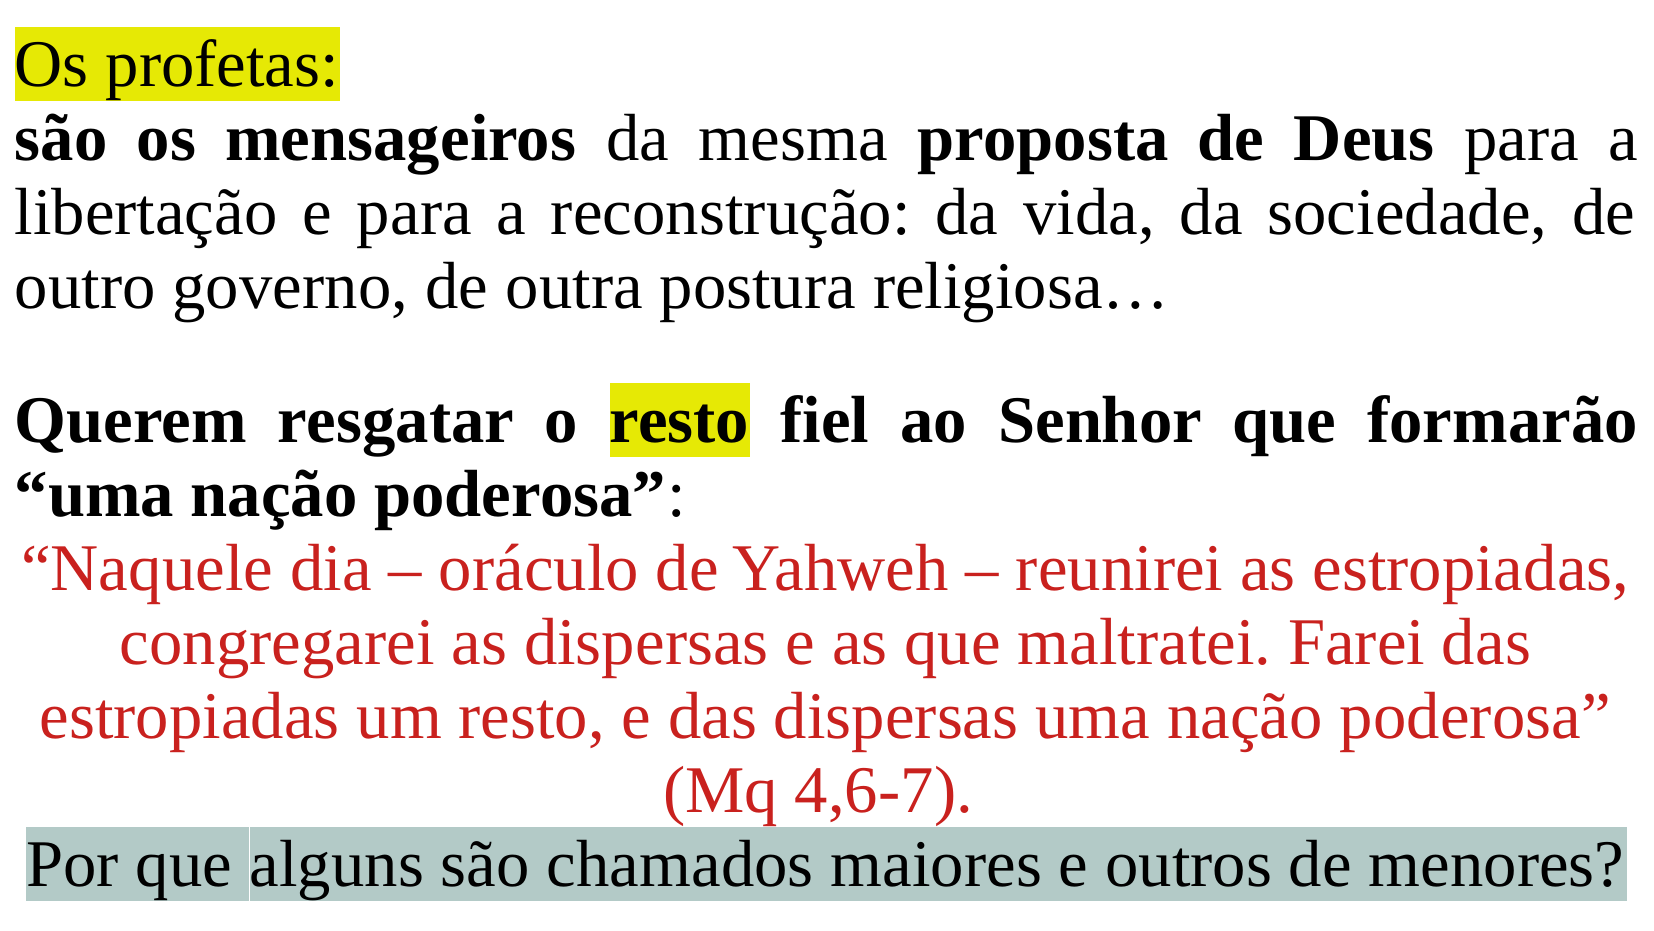

Os profetas:
são os mensageiros da mesma proposta de Deus para a libertação e para a reconstrução: da vida, da sociedade, de outro governo, de outra postura religiosa…
Querem resgatar o resto fiel ao Senhor que formarão “uma nação poderosa”:
“Naquele dia – oráculo de Yahweh – reunirei as estropiadas, congregarei as dispersas e as que maltratei. Farei das estropiadas um resto, e das dispersas uma nação poderosa” (Mq 4,6-7).
Por que alguns são chamados maiores e outros de menores?